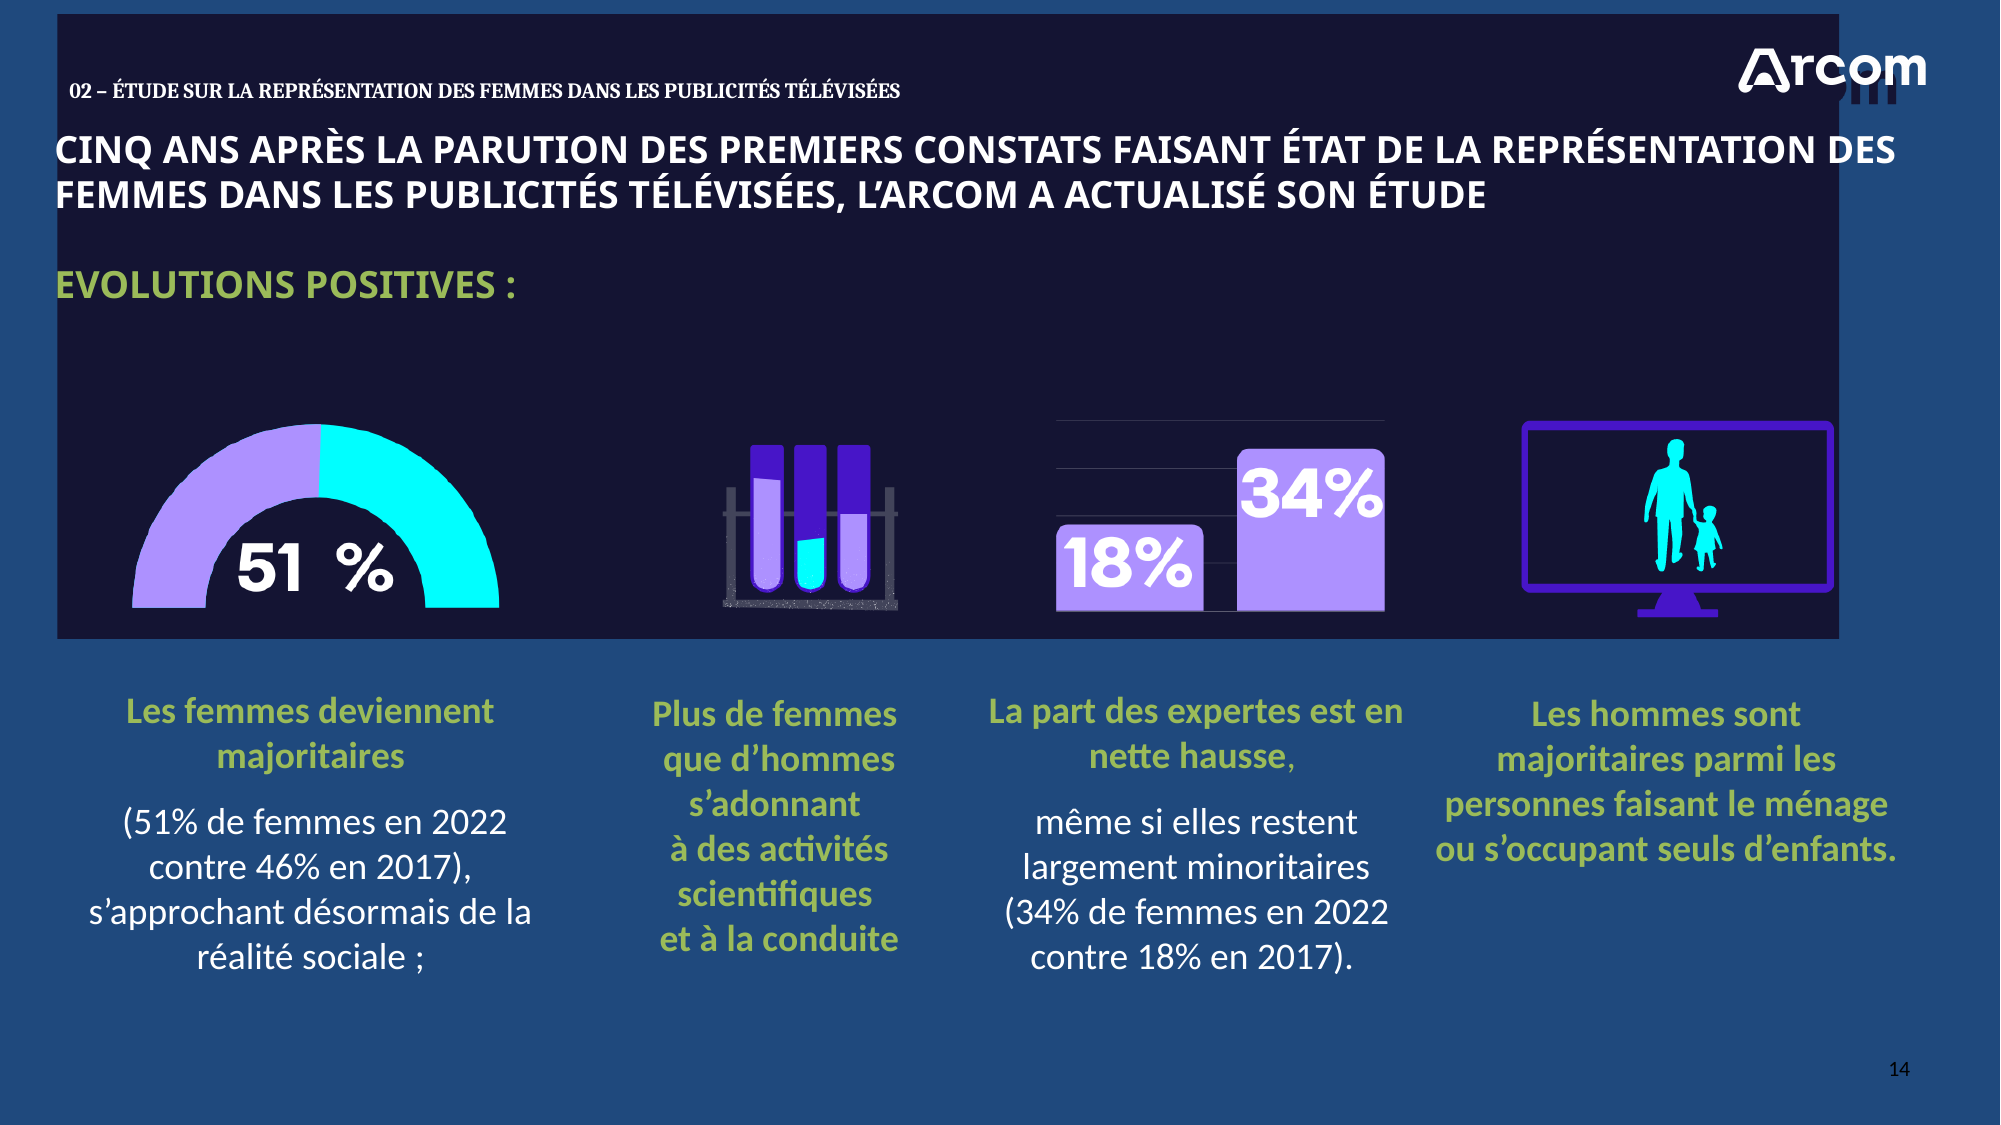

02 – étude sur la représentation des femmes dans les publicités télévisées
# Cinq ans après la parution des premiers constats faisant état de la représentation des femmes dans les publicités télévisées, l’Arcom a actualisé son étude Evolutions positives :
Les femmes deviennent majoritaires
 (51% de femmes en 2022 contre 46% en 2017), s’approchant désormais de la réalité sociale ;
La part des expertes est en nette hausse,
même si elles restent largement minoritaires (34% de femmes en 2022 contre 18% en 2017).
Plus de femmes
que d’hommes s’adonnant
à des activités scientifiques
et à la conduite
Les hommes sont majoritaires parmi les personnes faisant le ménage ou s’occupant seuls d’enfants.